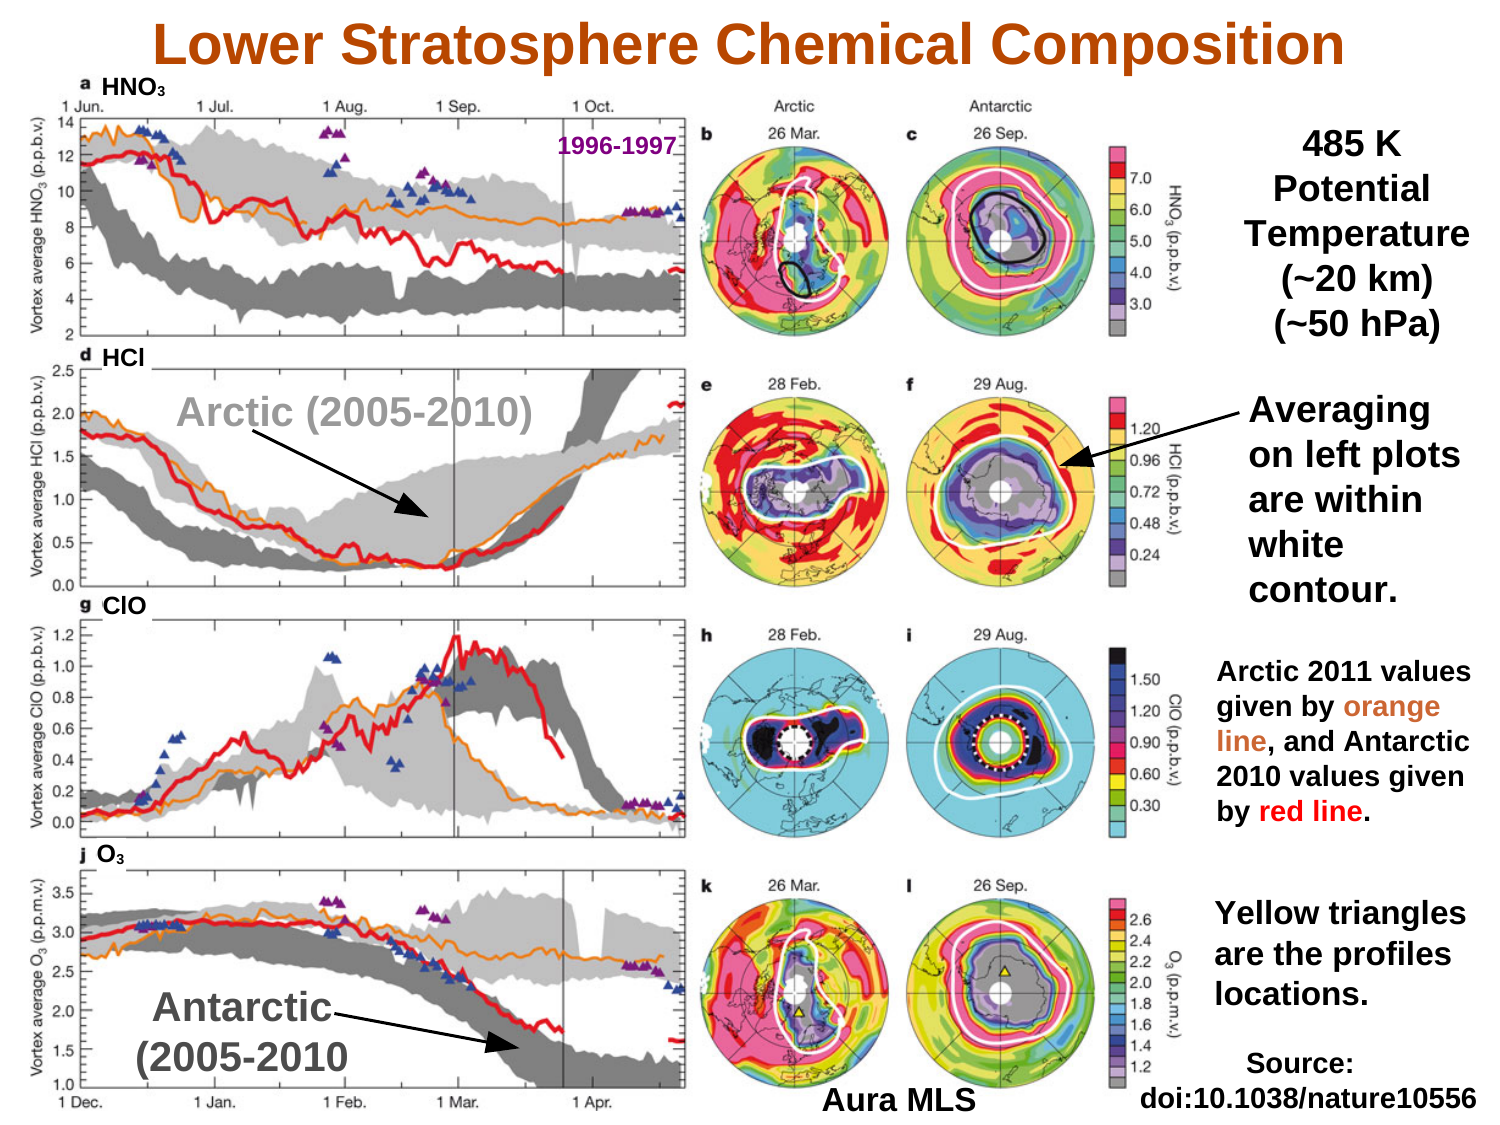

Lower Stratosphere Chemical Composition
HNO3
485 K
Potential
Temperature
(~20 km)
(~50 hPa)
1996-1997
HCl
Averaging on left plots are within white contour.
Arctic (2005-2010)
ClO
Arctic 2011 values given by orange line, and Antarctic 2010 values given by red line.
O3
Yellow triangles are the profiles locations.
Antarctic
(2005-2010
Source:
doi:10.1038/nature10556
Aura MLS